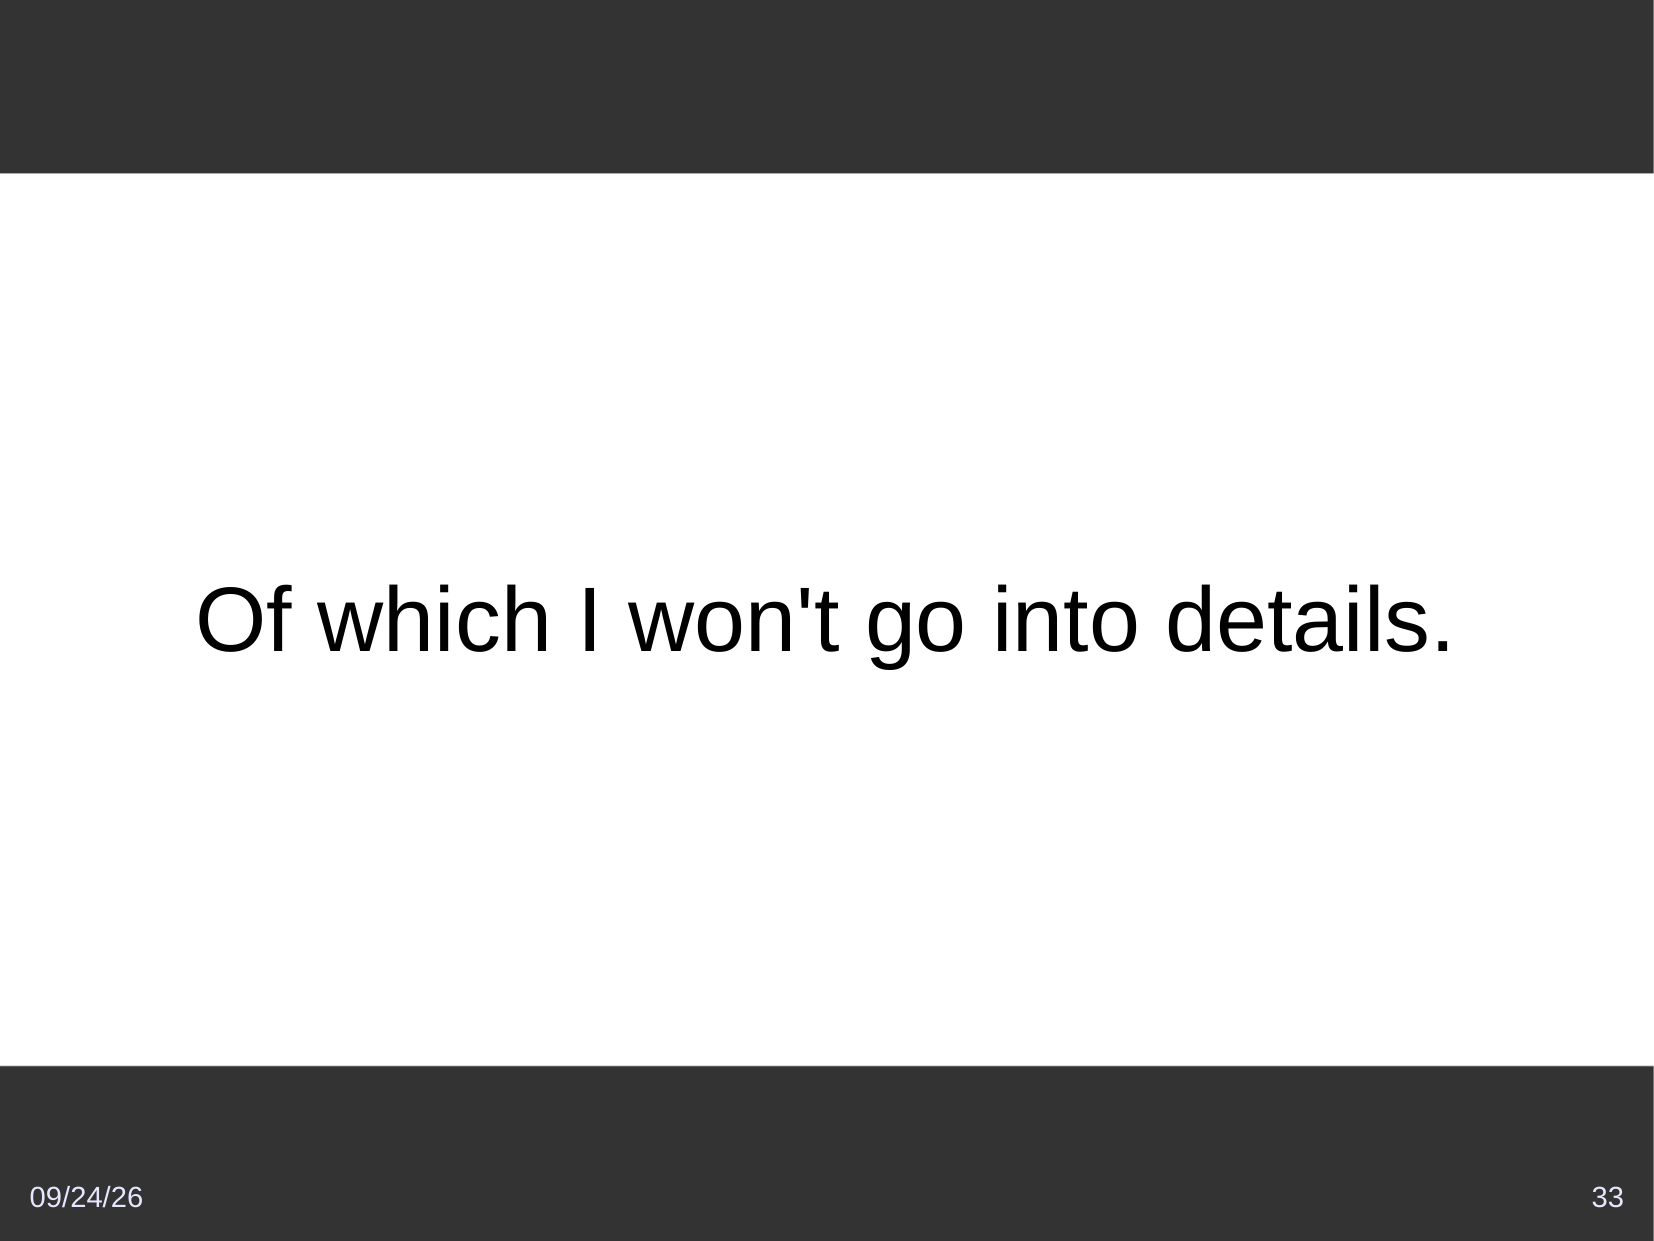

#
Of which I won't go into details.
33